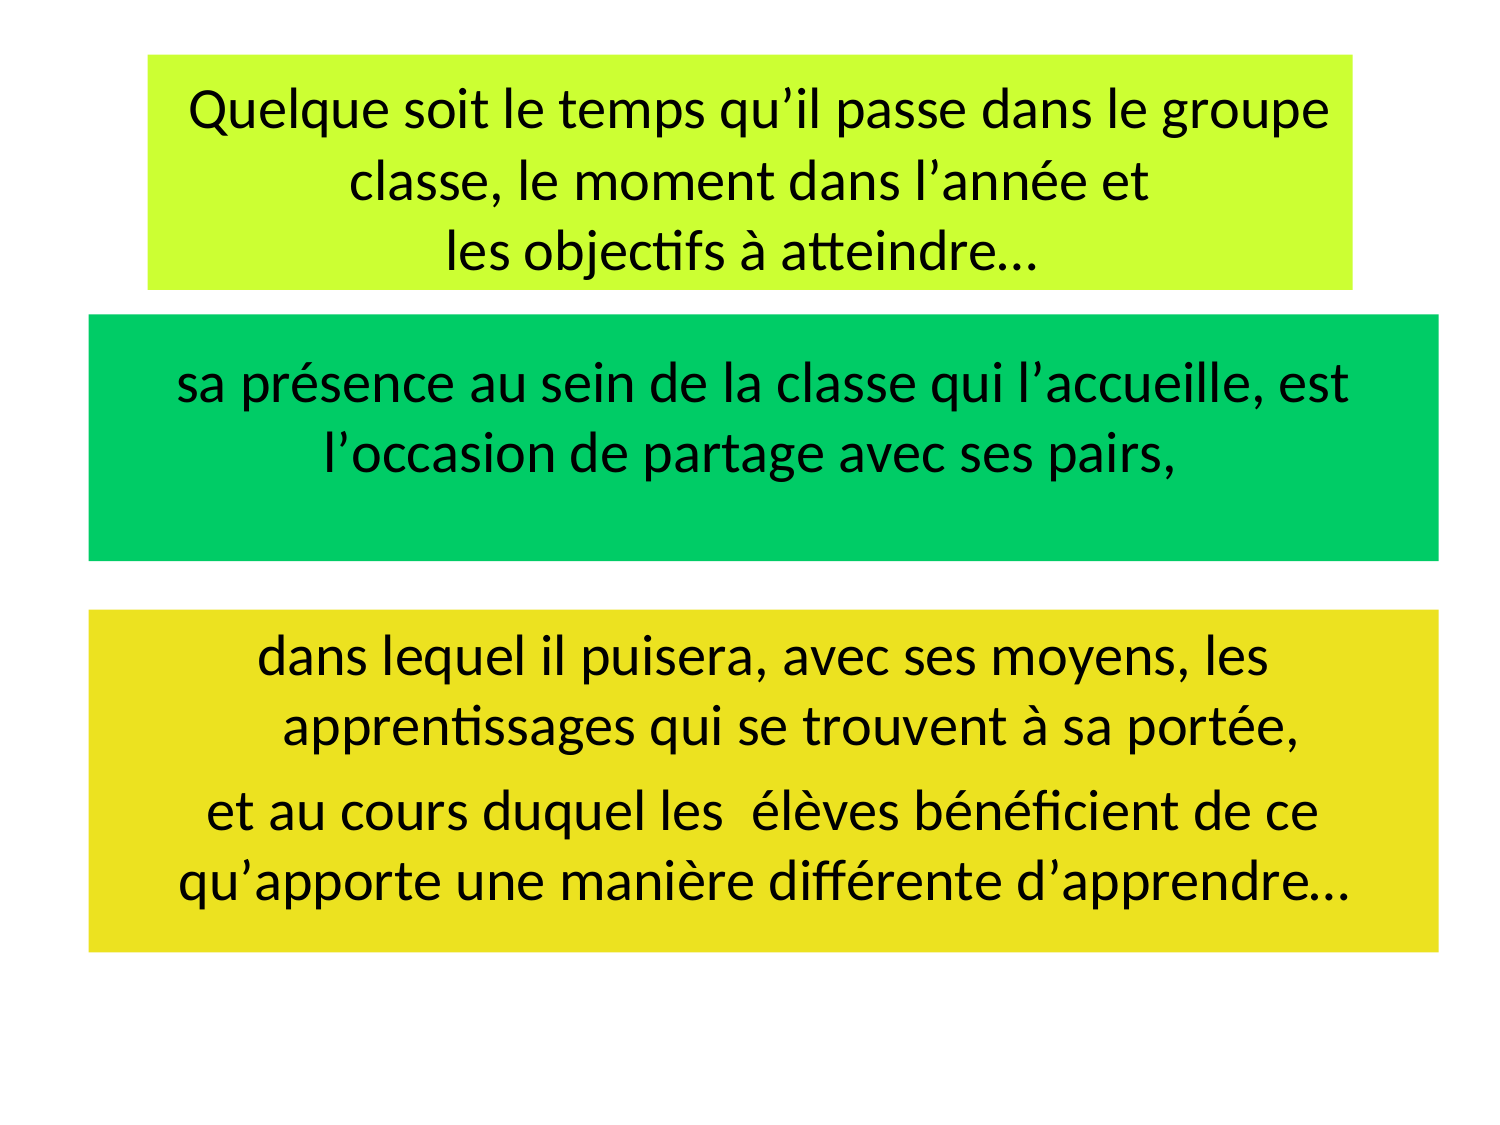

Quelque soit le temps qu’il passe dans le groupe classe, le moment dans l’année et
les objectifs à atteindre…
# sa présence au sein de la classe qui l’accueille, est l’occasion de partage avec ses pairs,
dans lequel il puisera, avec ses moyens, les apprentissages qui se trouvent à sa portée,
et au cours duquel les élèves bénéficient de ce qu’apporte une manière différente d’apprendre…